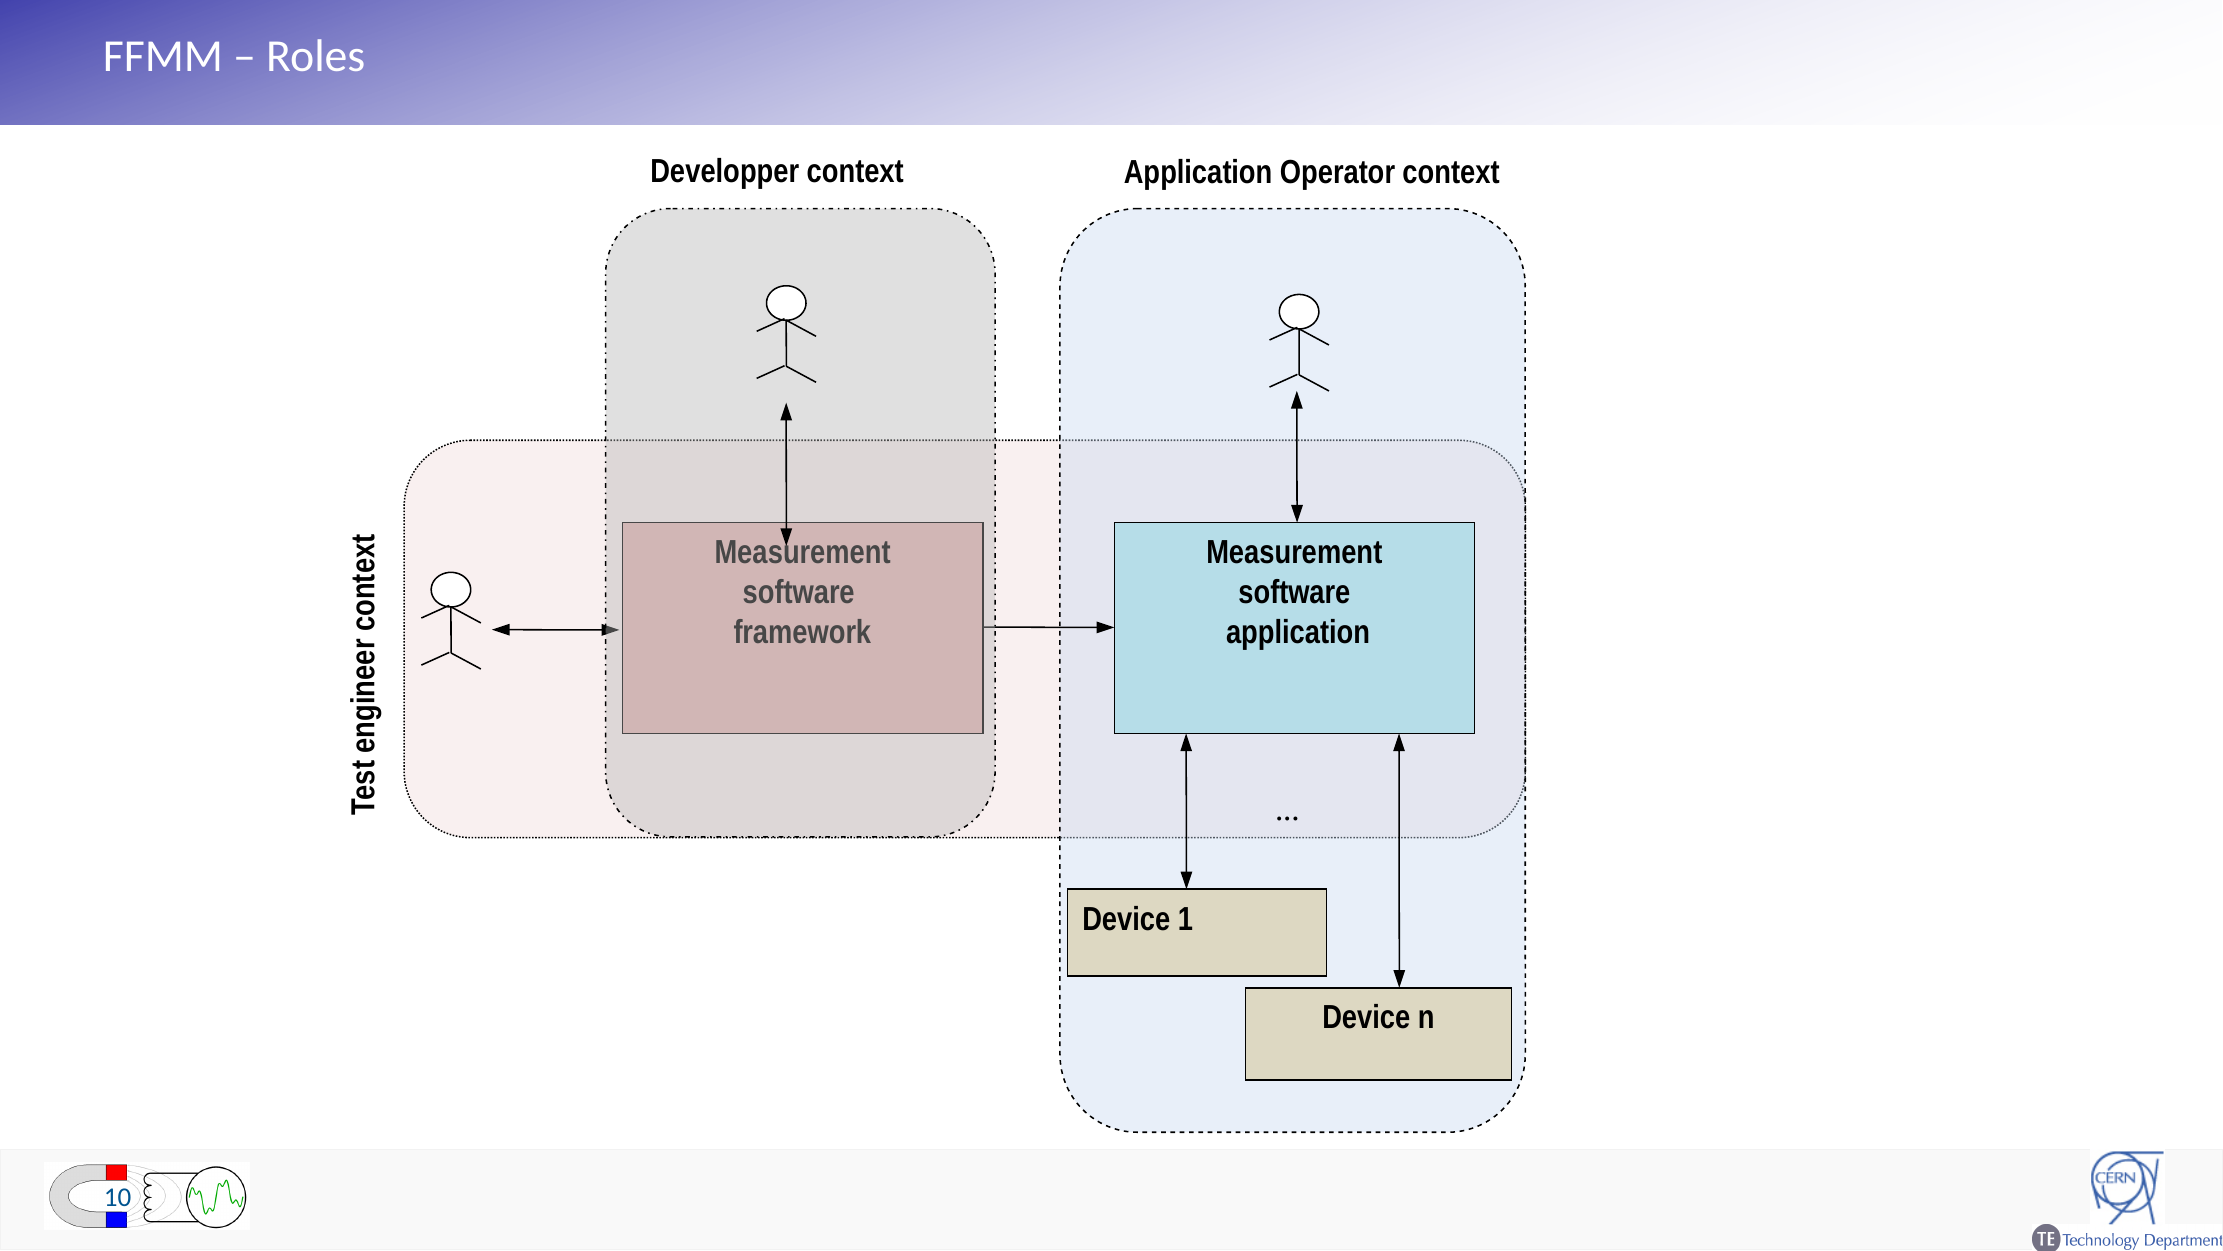

# FFMM – Roles
Developper context
Application Operator context
Measurement
software
framework
Measurement
software
 application
Test engineer context
 ...
Device 1
Device n